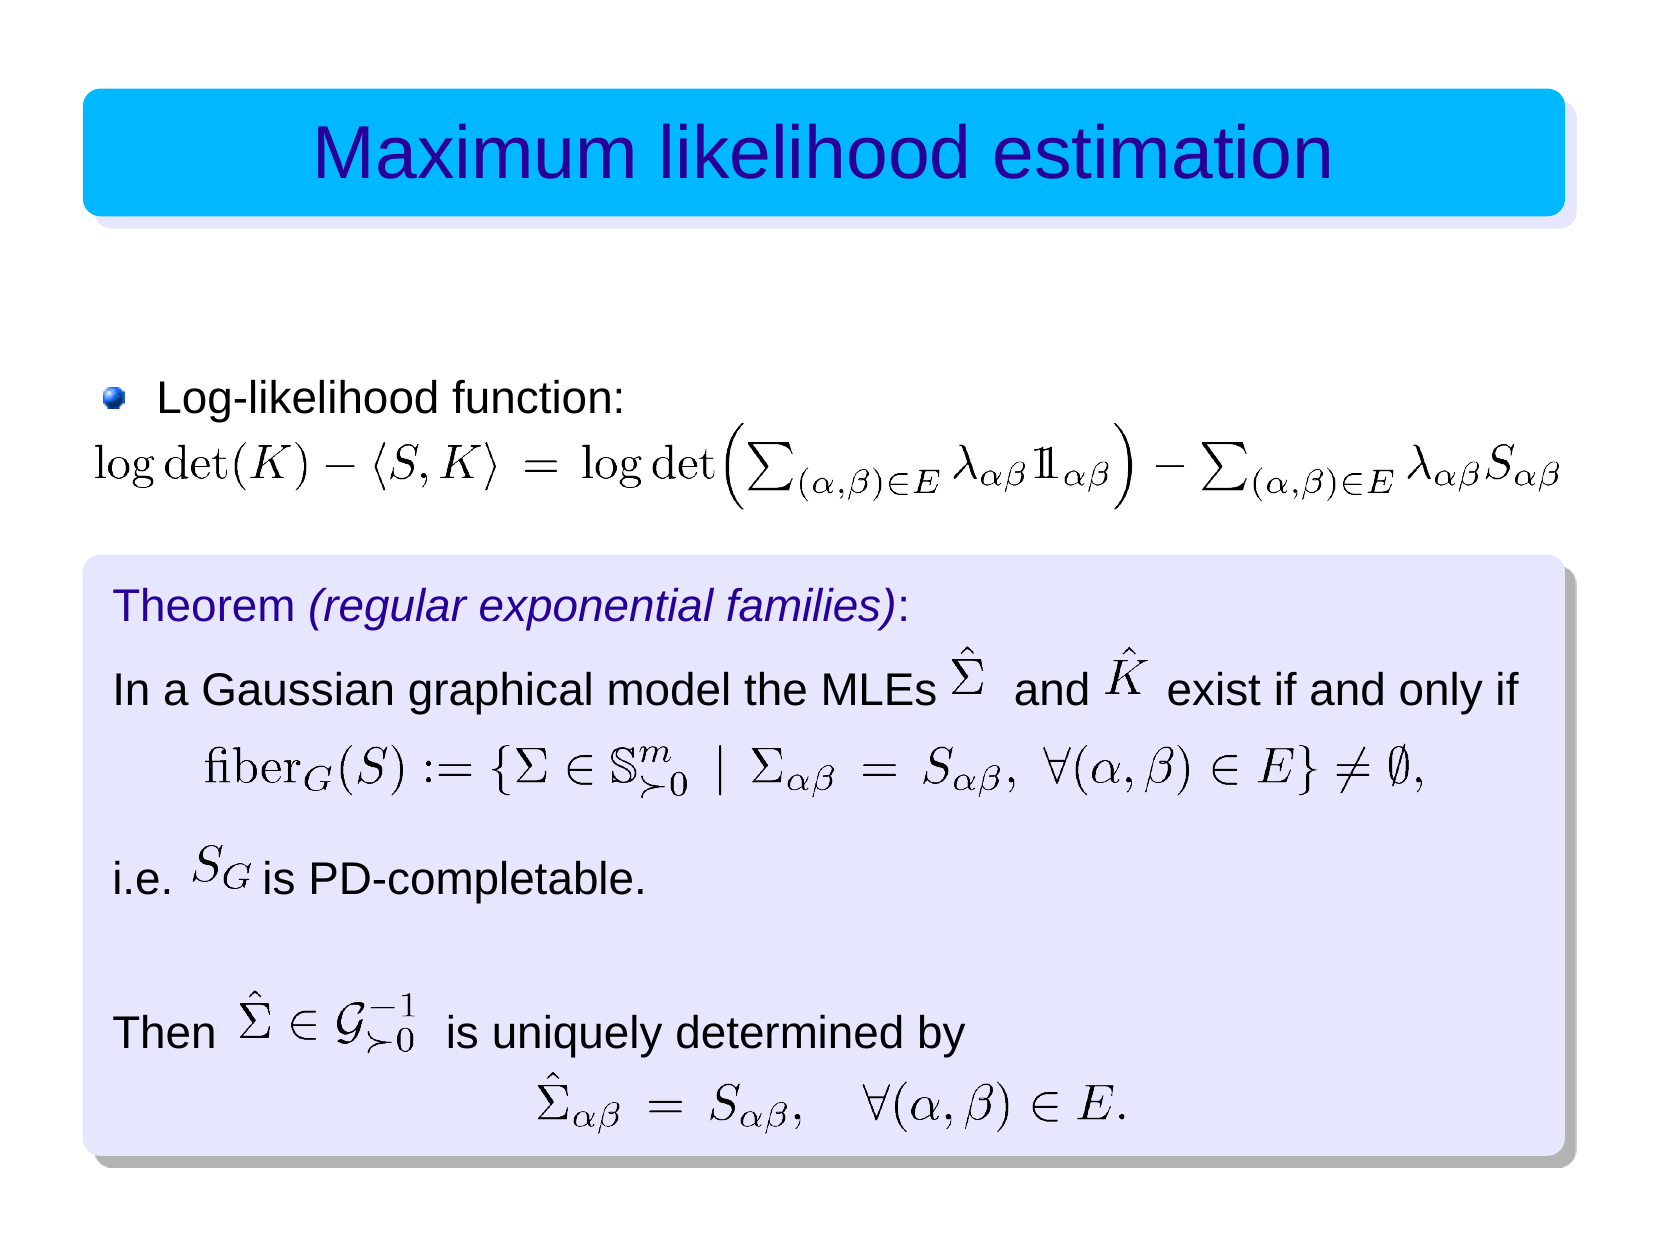

#
Maximum likelihood estimation
Log-likelihood function:
Theorem (regular exponential families):
In a Gaussian graphical model the MLEs and exist if and only if
i.e. is PD-completable.
Then is uniquely determined by